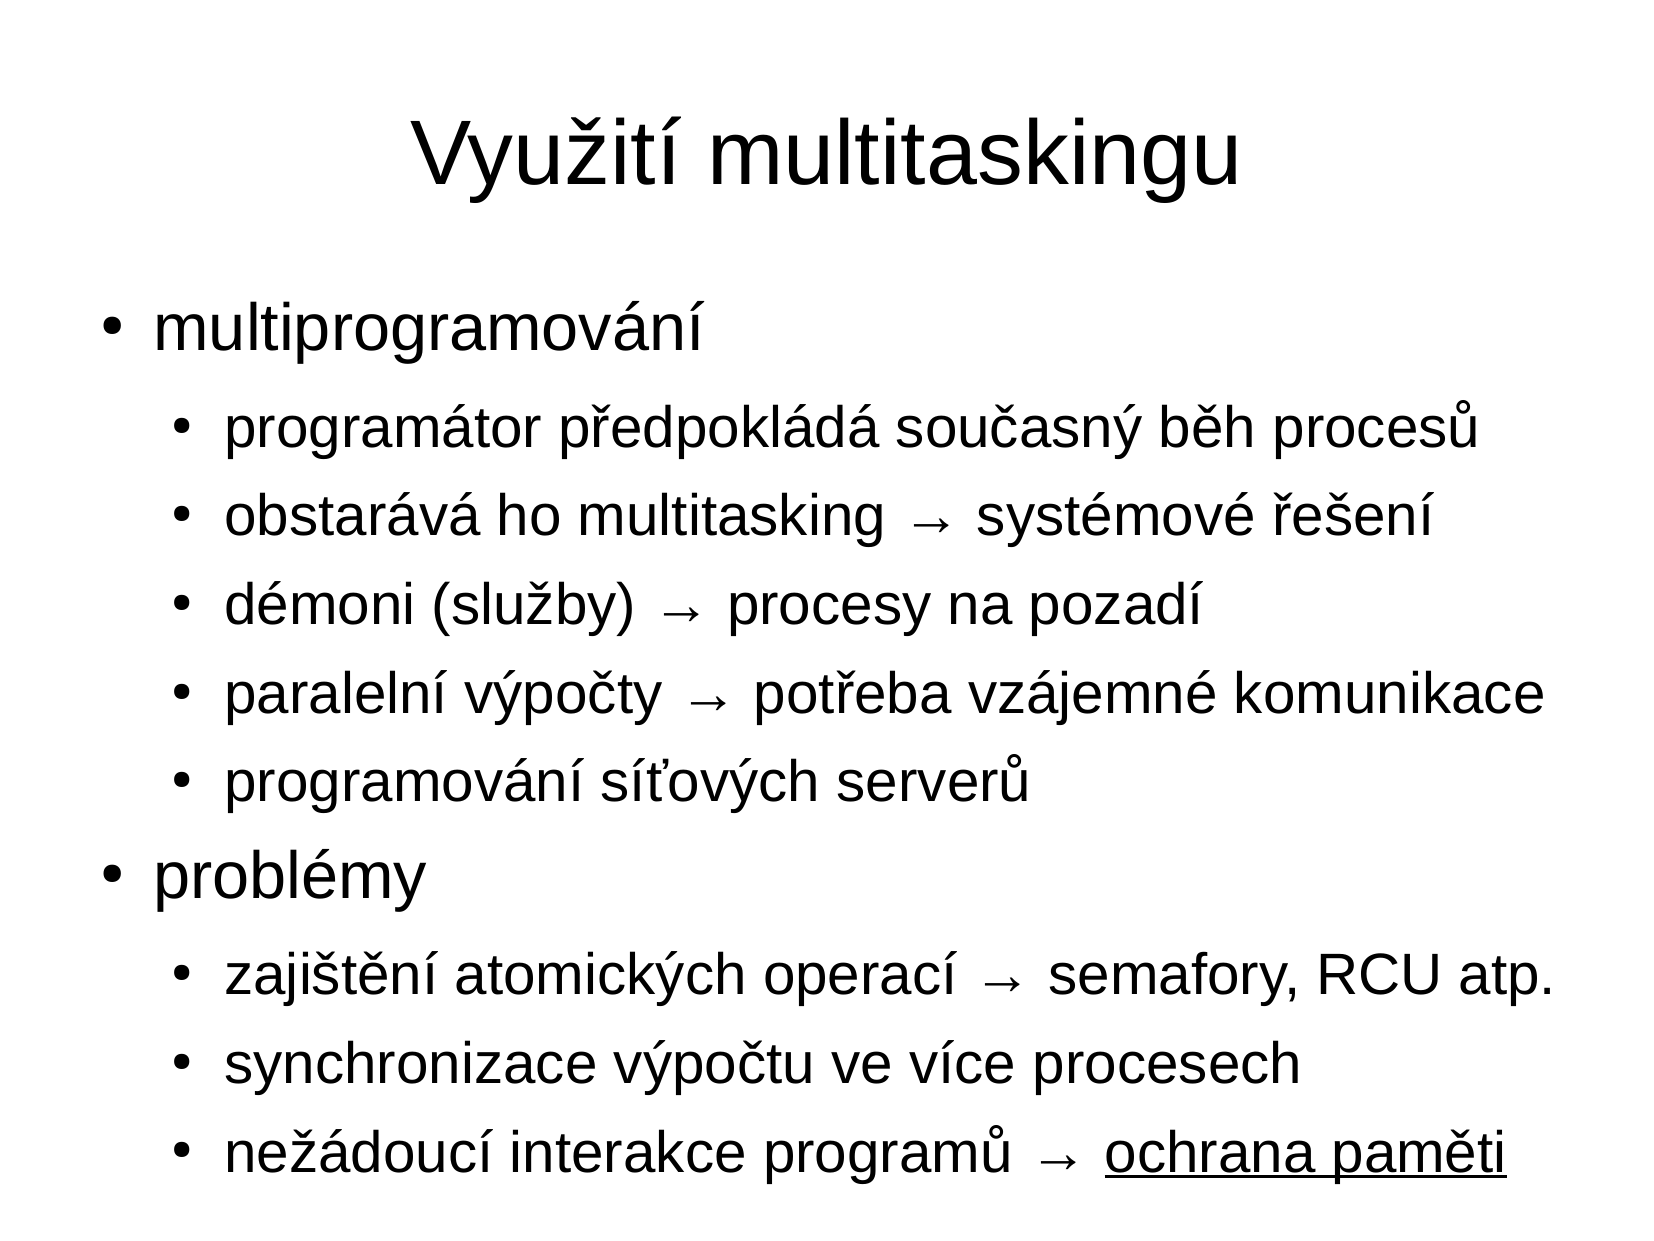

# Využití multitaskingu
multiprogramování
programátor předpokládá současný běh procesů
obstarává ho multitasking → systémové řešení
démoni (služby) → procesy na pozadí
paralelní výpočty → potřeba vzájemné komunikace
programování síťových serverů
problémy
zajištění atomických operací → semafory, RCU atp.
synchronizace výpočtu ve více procesech
nežádoucí interakce programů → ochrana paměti